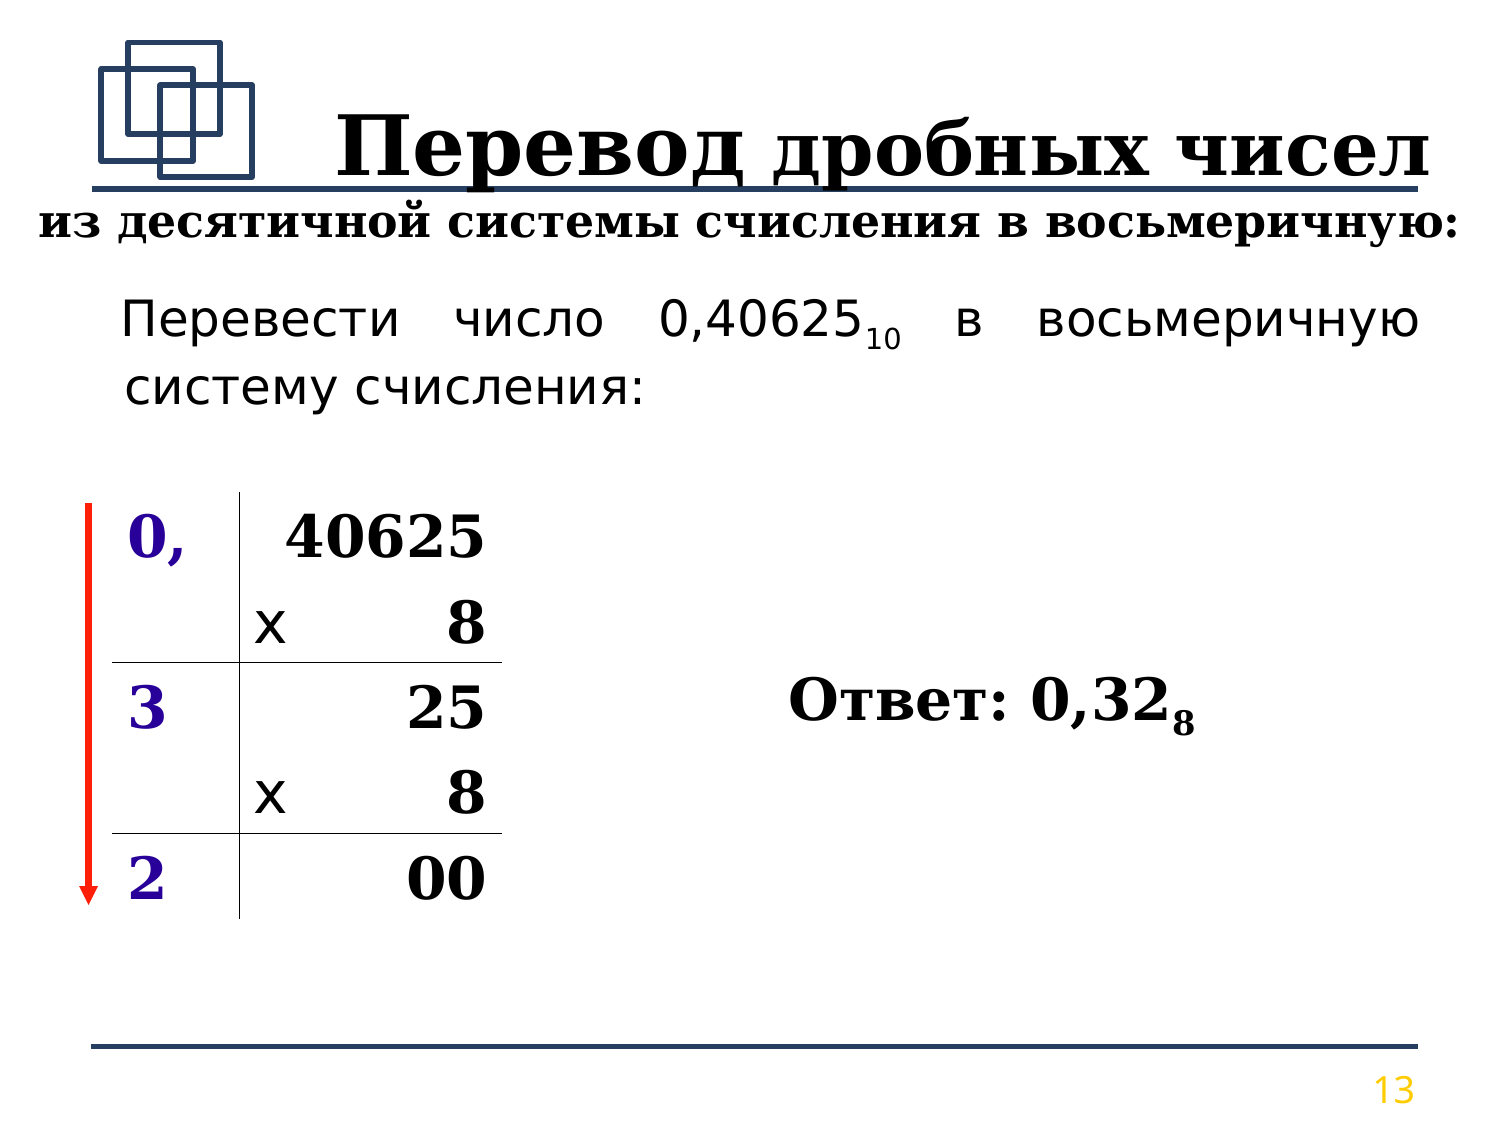

# Перевод дробных чисел из десятичной системы счисления в восьмеричную:
 Перевести число 0,4062510 в восьмеричную систему счисления:
| 0, | 40625 | | |
| --- | --- | --- | --- |
| | х | | 8 |
| 3 | 25 | | |
| | х | 8 | |
| 2 | 00 | | |
Ответ: 0,328